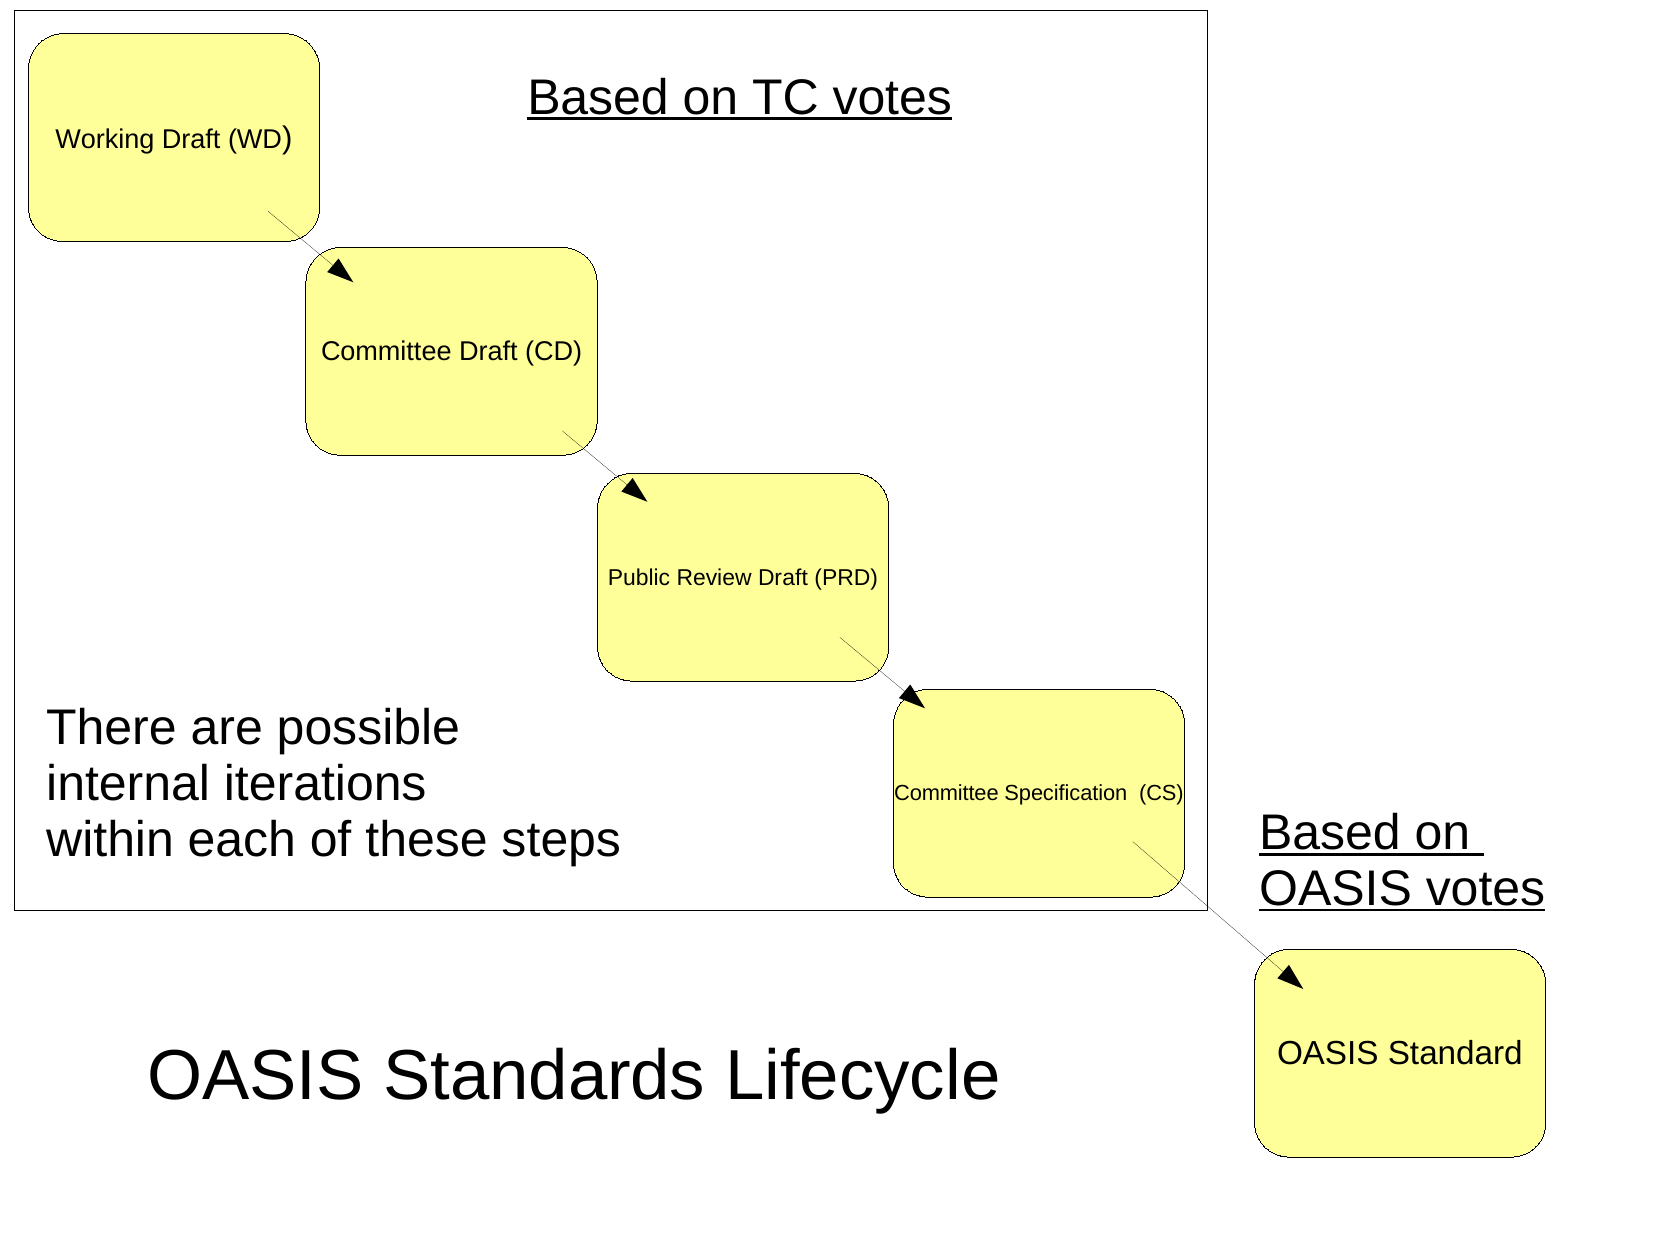

Working Draft (WD)
Based on TC votes
Committee Draft (CD)
Public Review Draft (PRD)
Committee Specification (CS)
There are possible
internal iterations
within each of these steps
Based on
OASIS votes
OASIS Standard
OASIS Standards Lifecycle